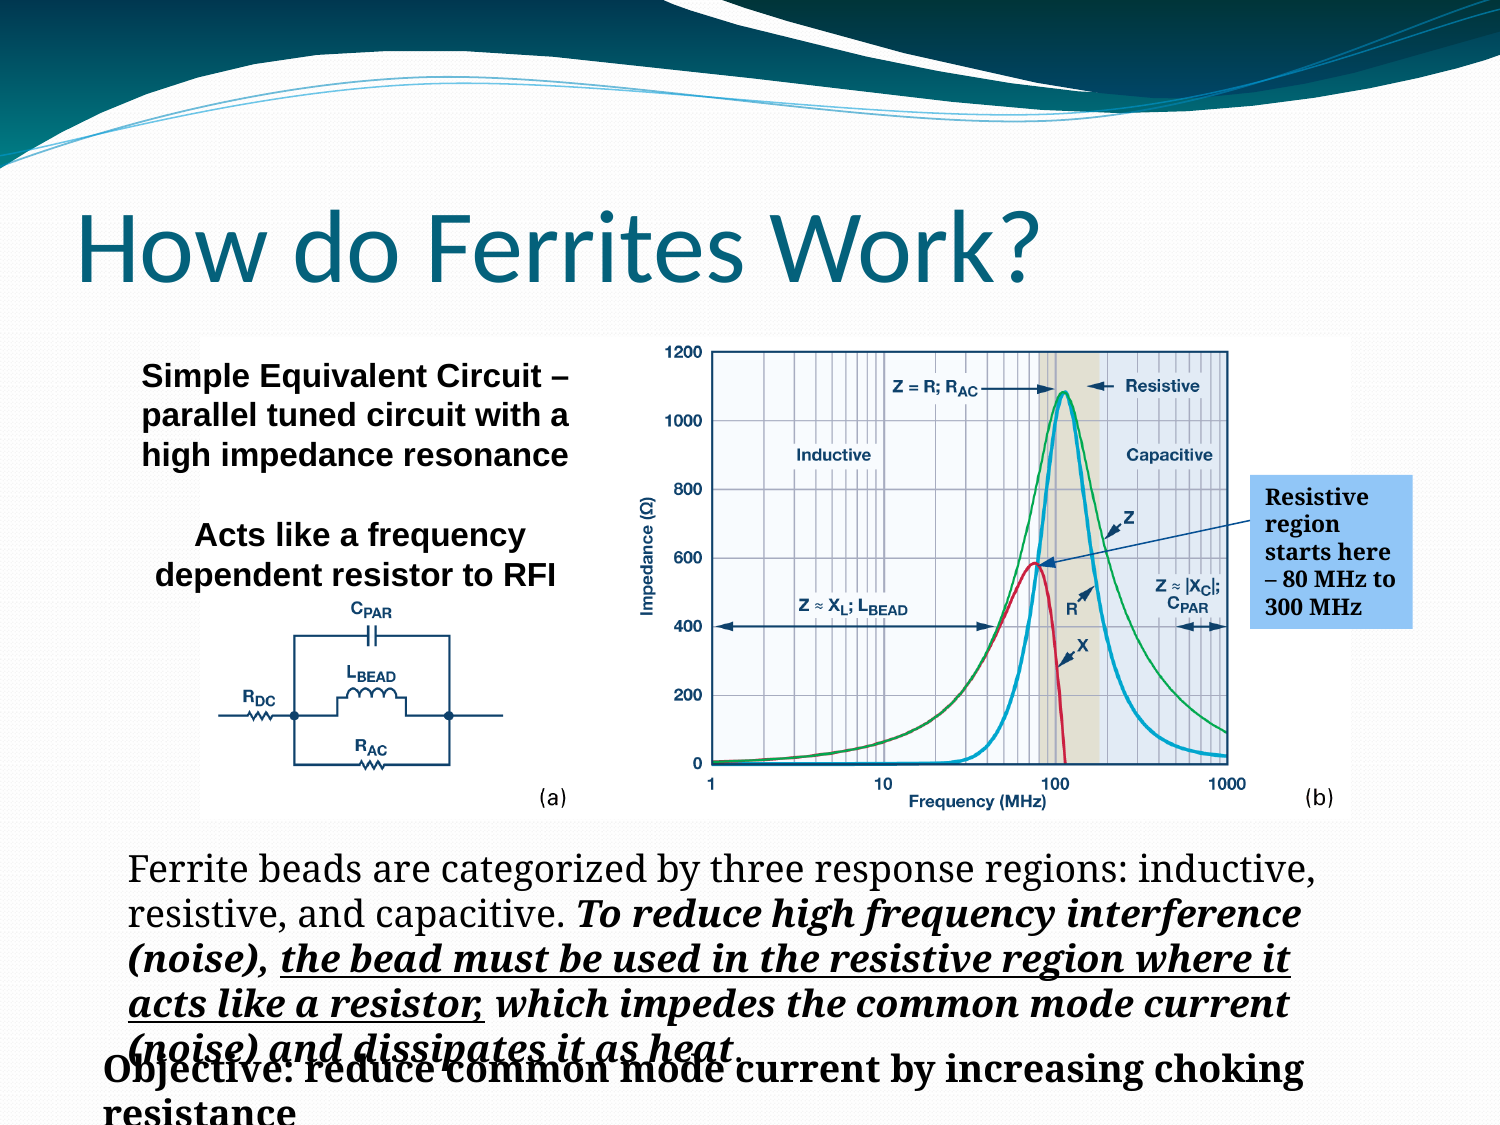

# How do Ferrites Work?
Simple Equivalent Circuit – parallel tuned circuit with a high impedance resonance
 Acts like a frequency dependent resistor to RFI
Resistive region starts here – 80 MHz to 300 MHz
Ferrite beads are categorized by three response regions: inductive, resistive, and capacitive. To reduce high frequency interference (noise), the bead must be used in the resistive region where it acts like a resistor, which impedes the common mode current (noise) and dissipates it as heat.
Objective: reduce common mode current by increasing choking resistance